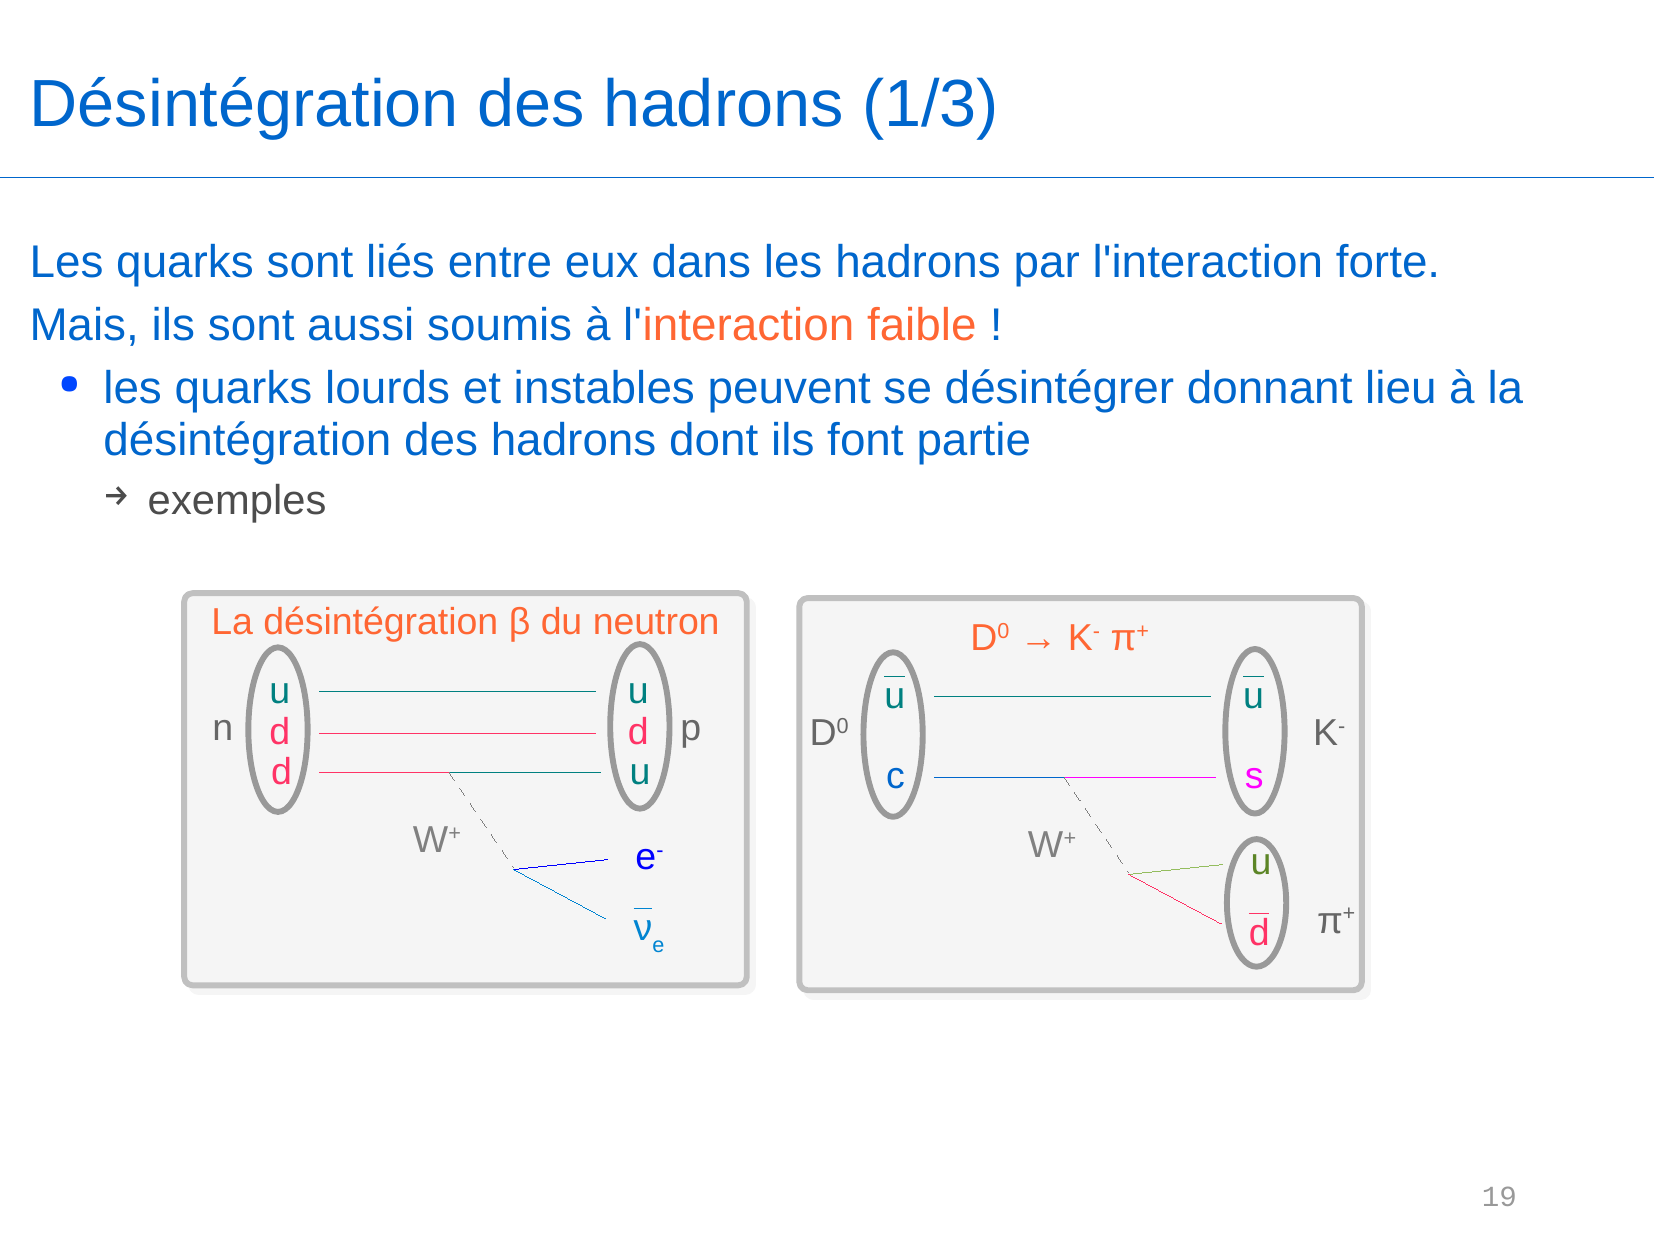

# Désintégration des hadrons (1/3)
Les quarks sont liés entre eux dans les hadrons par l'interaction forte.
Mais, ils sont aussi soumis à l'interaction faible !
les quarks lourds et instables peuvent se désintégrer donnant lieu à la désintégration des hadrons dont ils font partie
exemples
La désintégration β du neutron
u
u
n
p
d
d
d
u
W+
e-
νe
D0 → K- π+
u
u
D0
K-
c
s
W+
u
π+
d
19